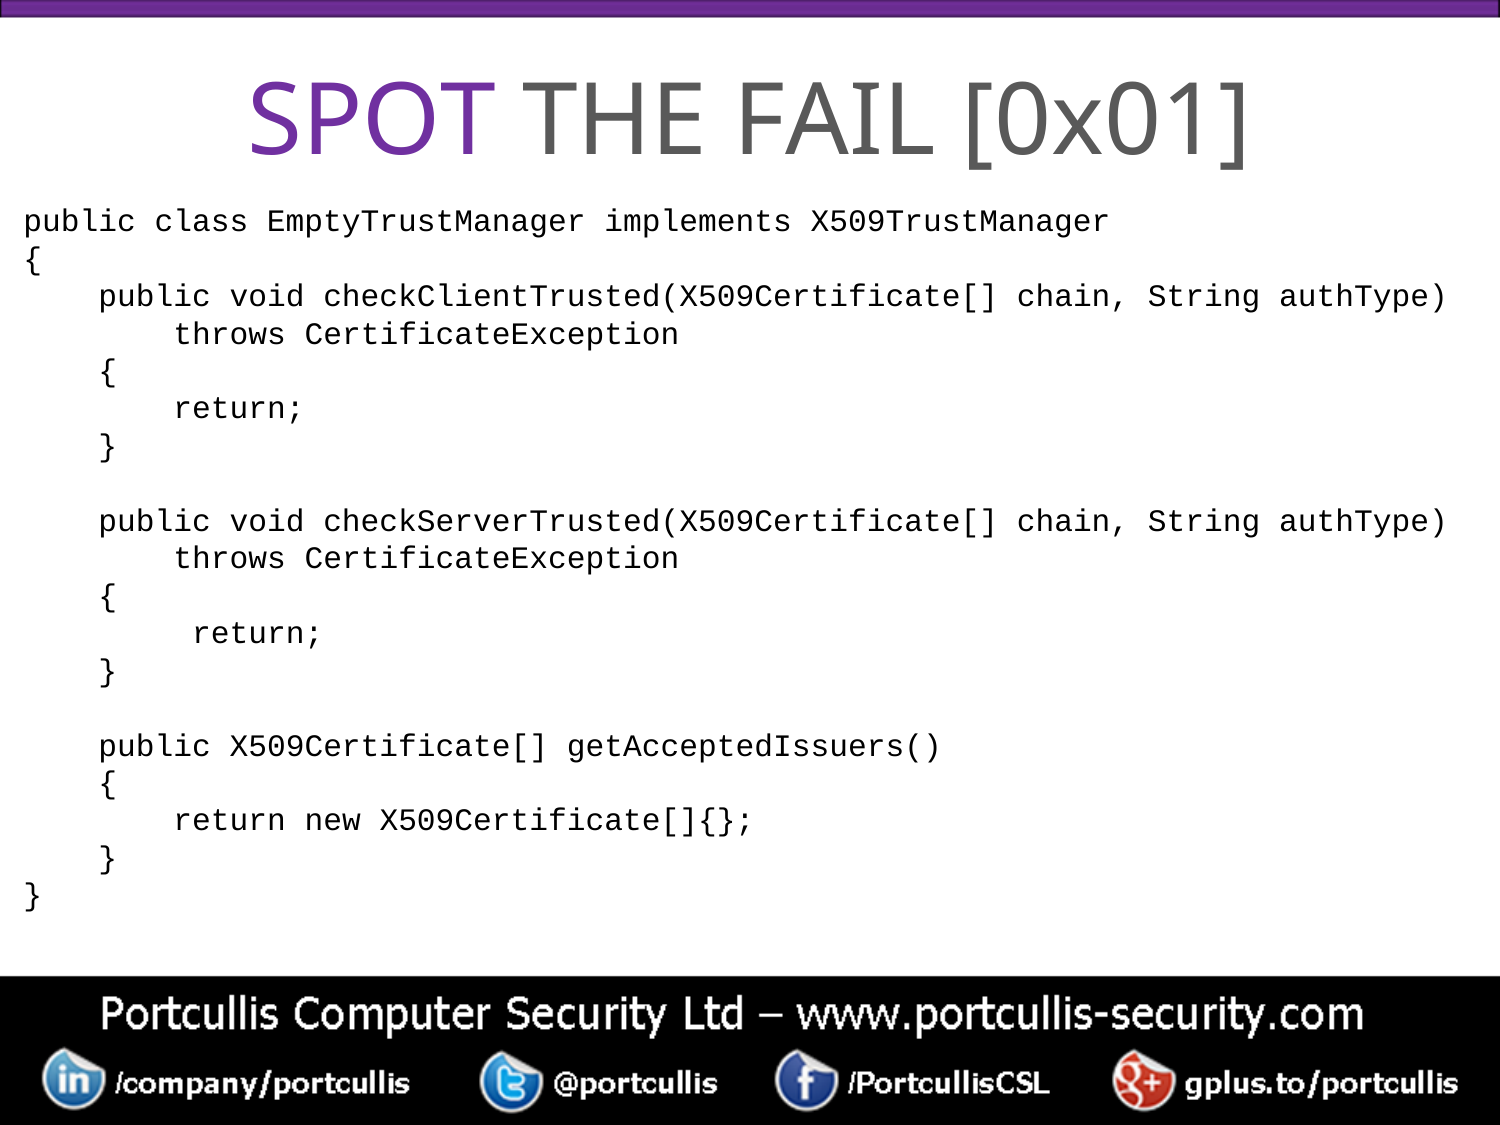

# SPOT THE FAIL [0x01]
public class EmptyTrustManager implements X509TrustManager
{
 public void checkClientTrusted(X509Certificate[] chain, String authType)
 throws CertificateException
 {
 return;
 }
 public void checkServerTrusted(X509Certificate[] chain, String authType)
 throws CertificateException
 {
 return;
 }
 public X509Certificate[] getAcceptedIssuers()
 {
 return new X509Certificate[]{};
 }
}